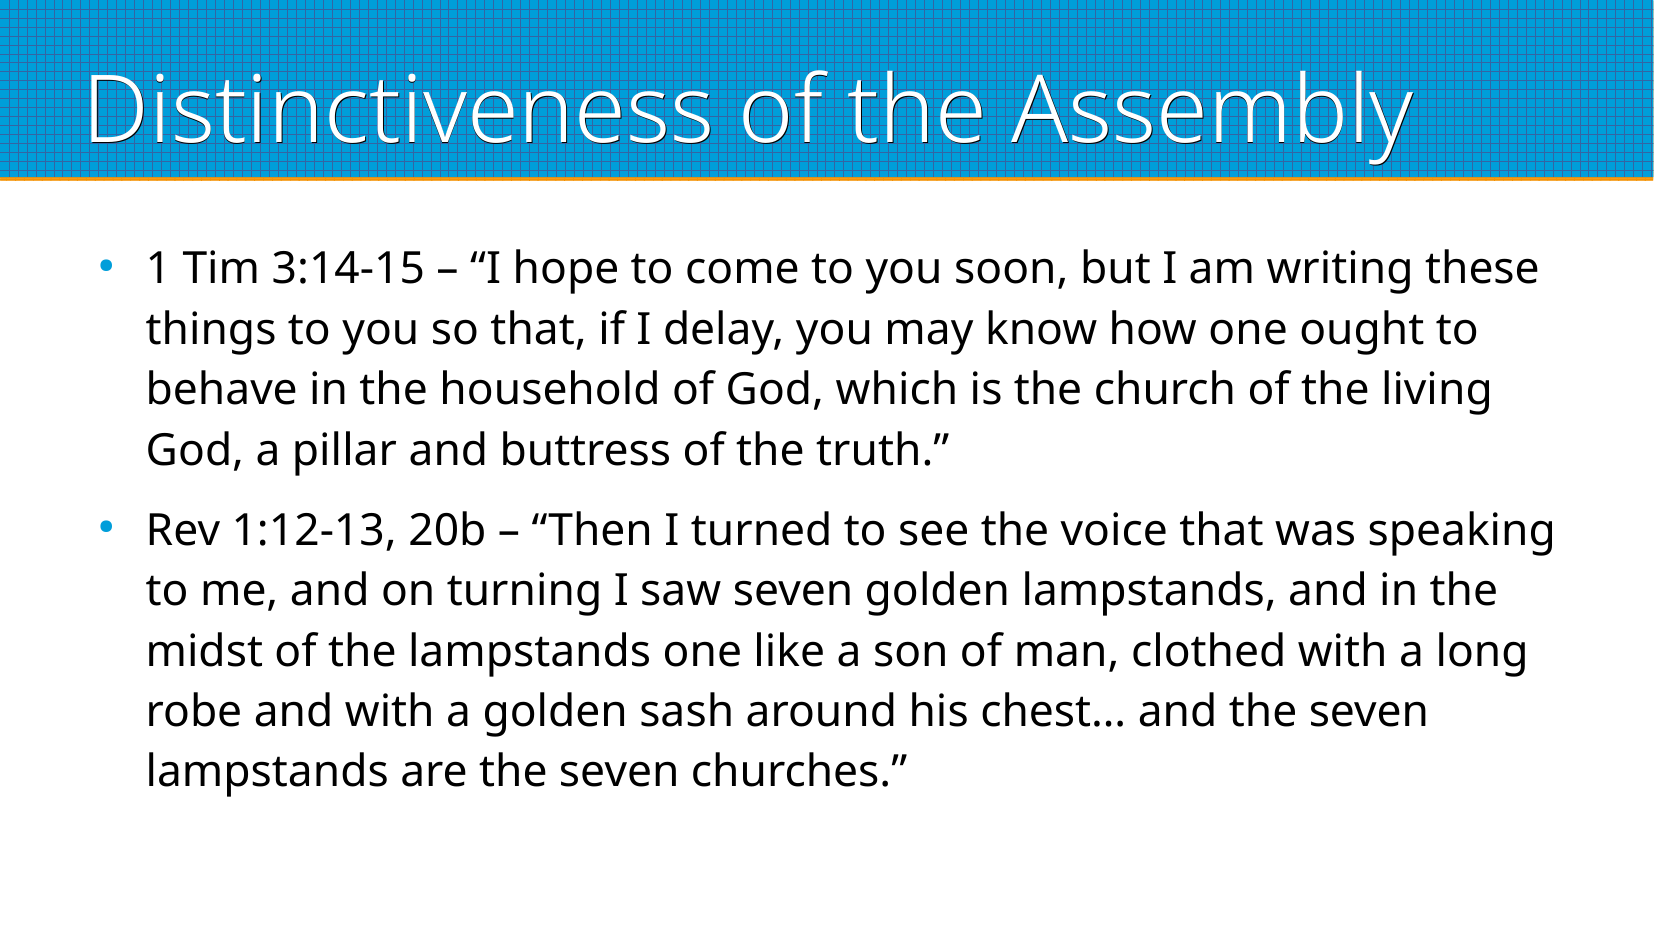

# Distinctiveness of the Assembly
1 Tim 3:14-15 – “I hope to come to you soon, but I am writing these things to you so that, if I delay, you may know how one ought to behave in the household of God, which is the church of the living God, a pillar and buttress of the truth.”
Rev 1:12-13, 20b – “Then I turned to see the voice that was speaking to me, and on turning I saw seven golden lampstands, and in the midst of the lampstands one like a son of man, clothed with a long robe and with a golden sash around his chest… and the seven lampstands are the seven churches.”